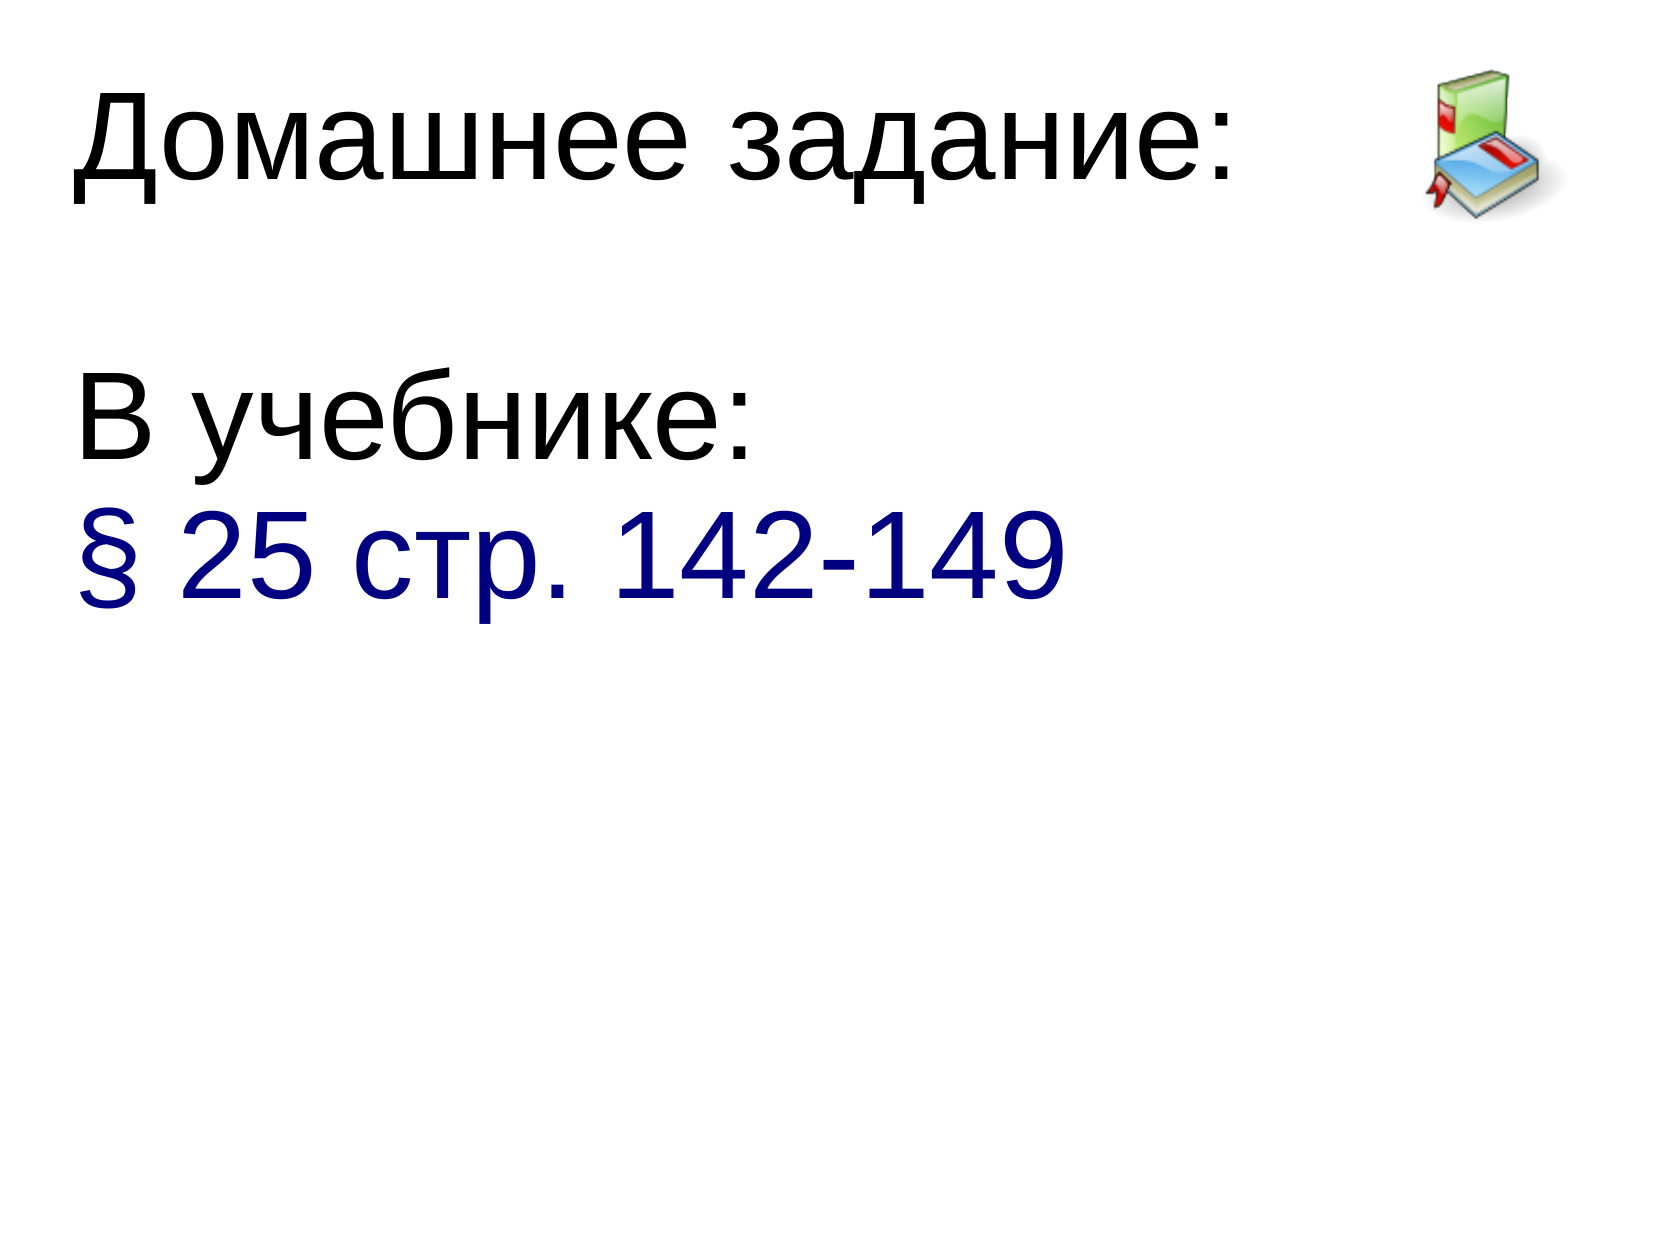

Домашнее задание:
В учебнике:
§ 25 стр. 142-149